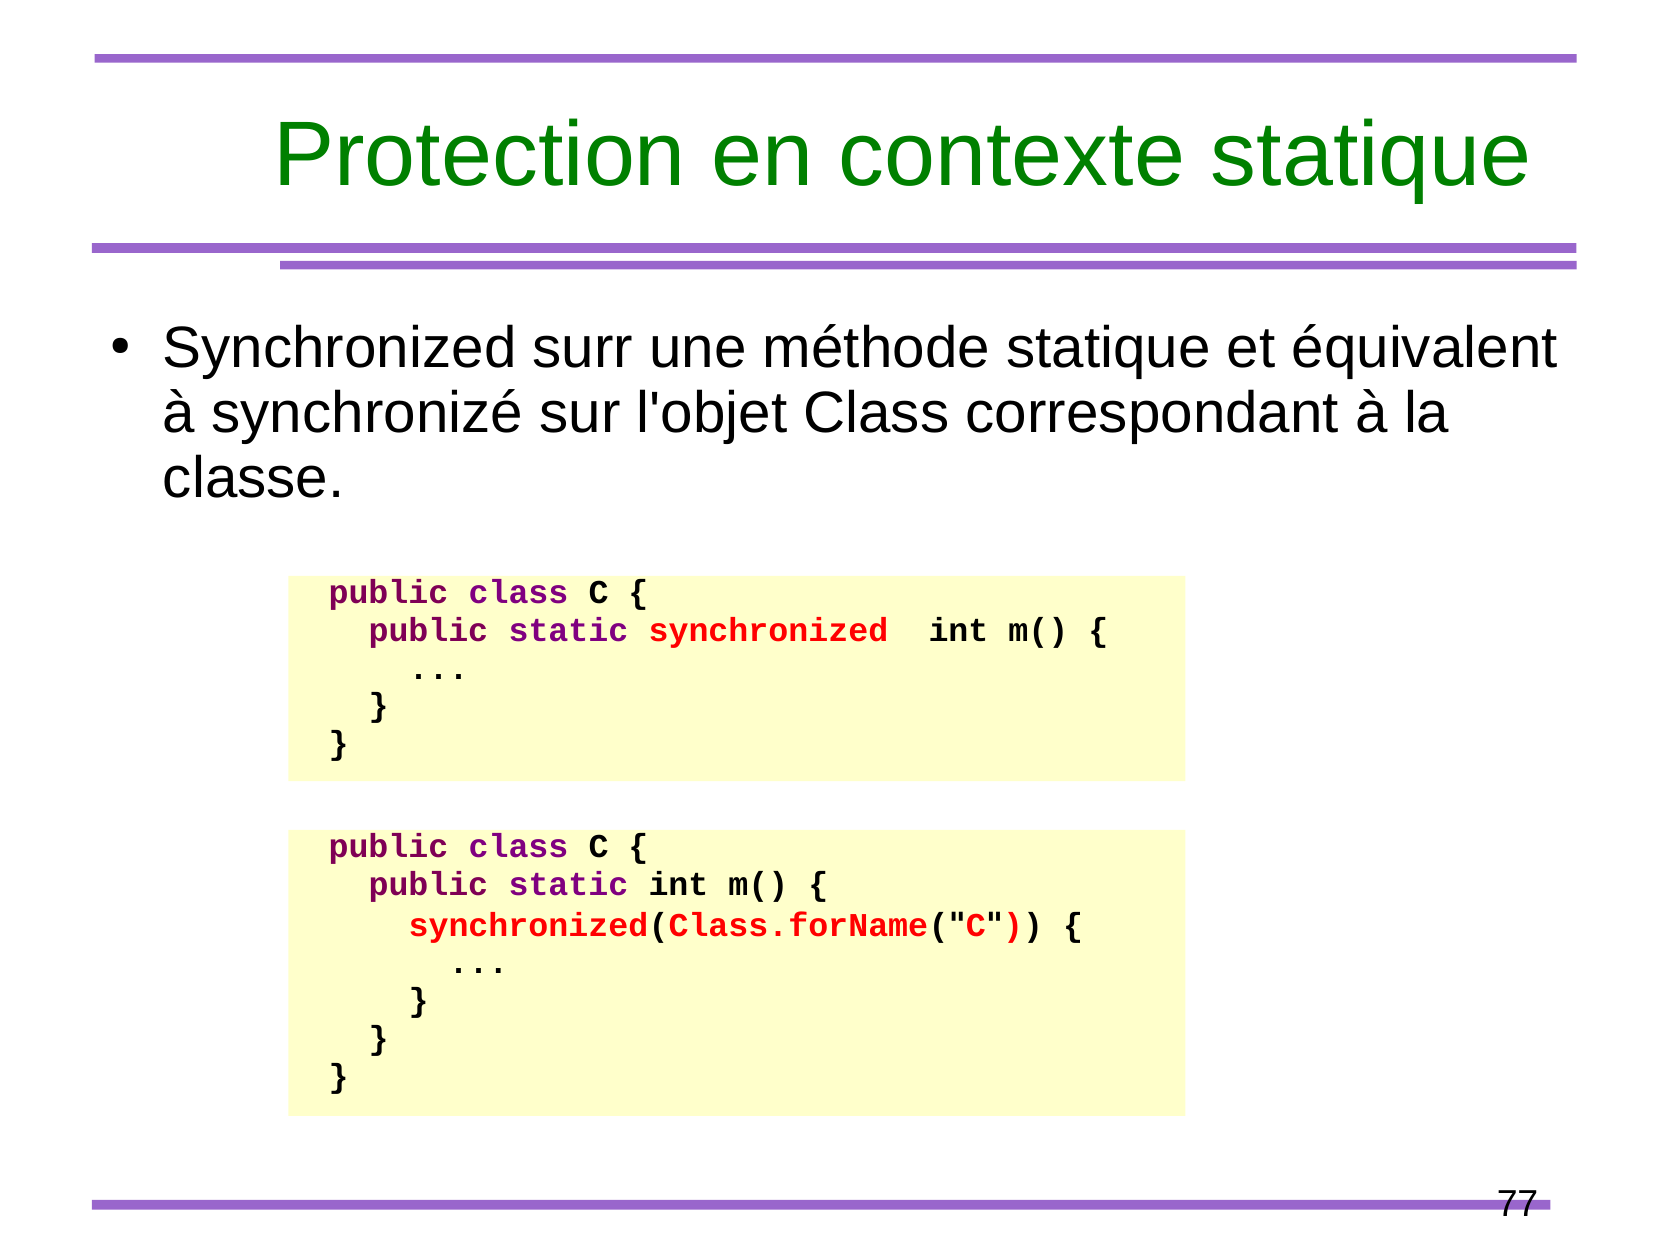

# Protection en contexte statique
Synchronized surr une méthode statique et équivalent à synchronizé sur l'objet Class correspondant à la classe.
 public class C {
 public static synchronized int m() {
 ...
 }
 }
 public class C {
 public static int m() {
 synchronized(Class.forName("C")) {
 ...
 }
 }
 }